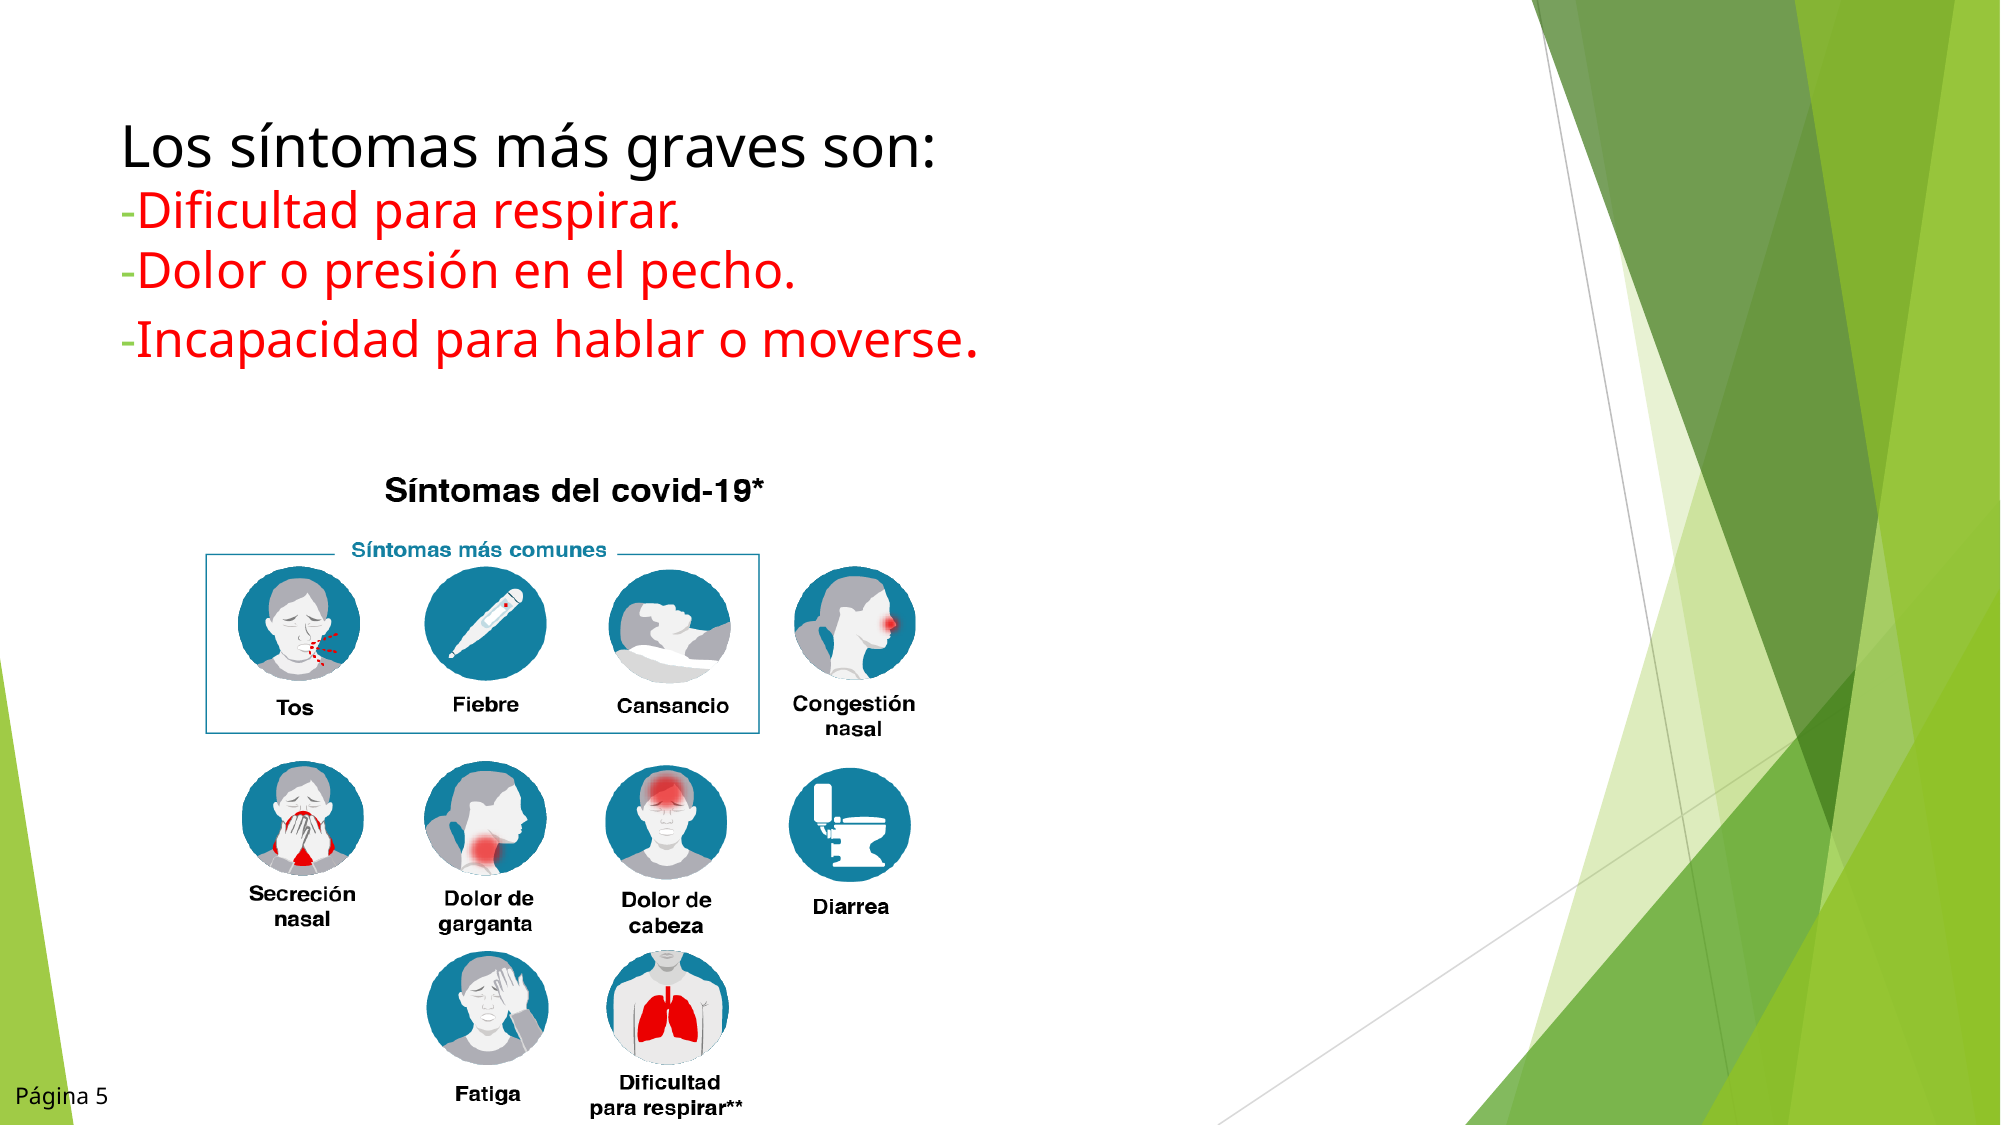

# Los síntomas más graves son: -Dificultad para respirar. -Dolor o presión en el pecho. -Incapacidad para hablar o moverse.
Página 5